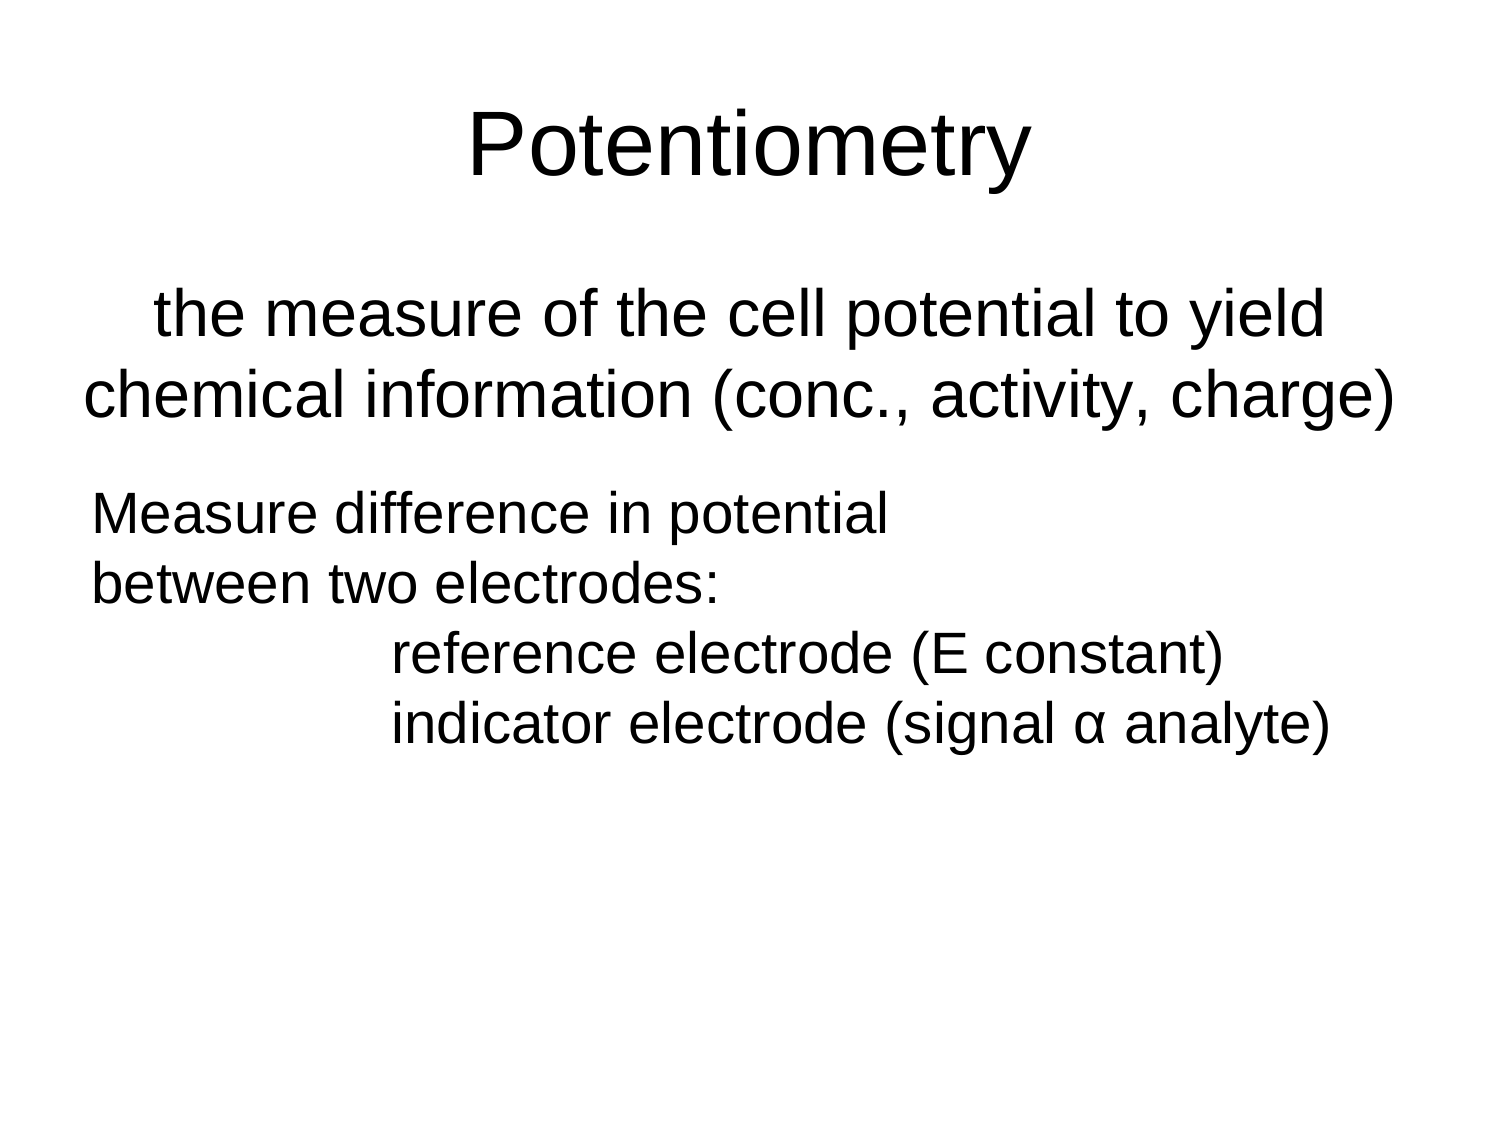

# Potentiometry
	the measure of the cell potential to yield chemical information (conc., activity, charge)
Measure difference in potential
between two electrodes:
		reference electrode (E constant)
		indicator electrode (signal α analyte)